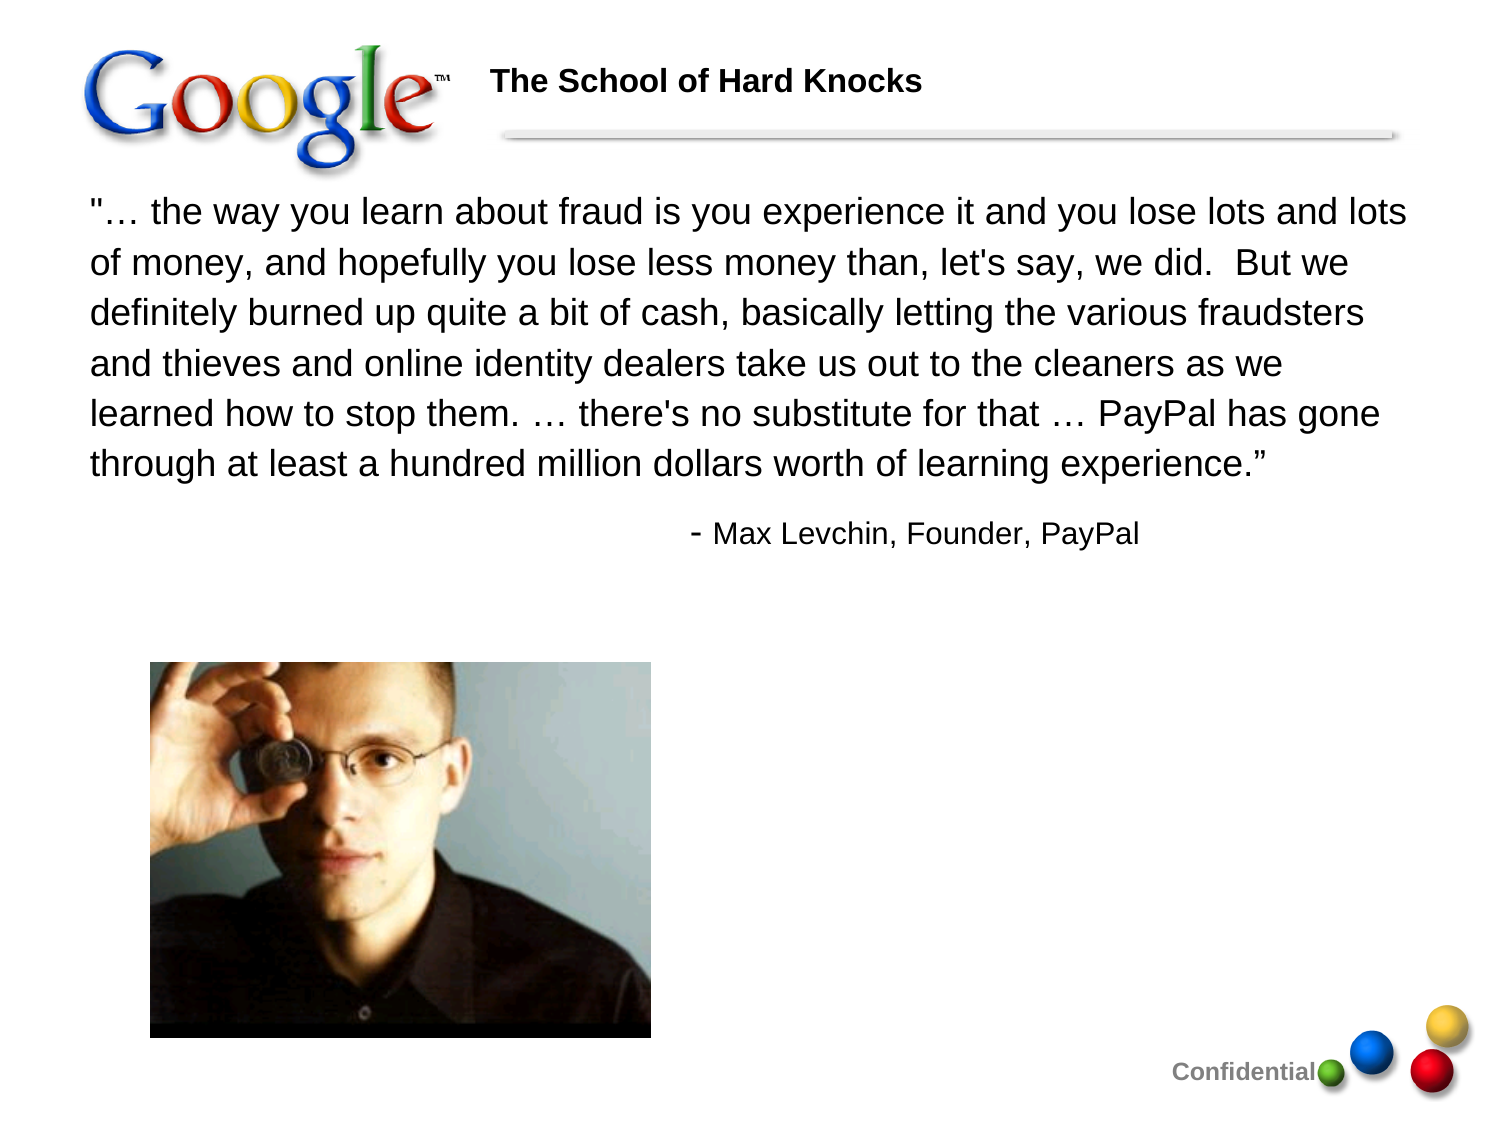

# The School of Hard Knocks
"… the way you learn about fraud is you experience it and you lose lots and lots of money, and hopefully you lose less money than, let's say, we did. But we definitely burned up quite a bit of cash, basically letting the various fraudsters and thieves and online identity dealers take us out to the cleaners as we learned how to stop them. … there's no substitute for that … PayPal has gone through at least a hundred million dollars worth of learning experience.”
				- Max Levchin, Founder, PayPal